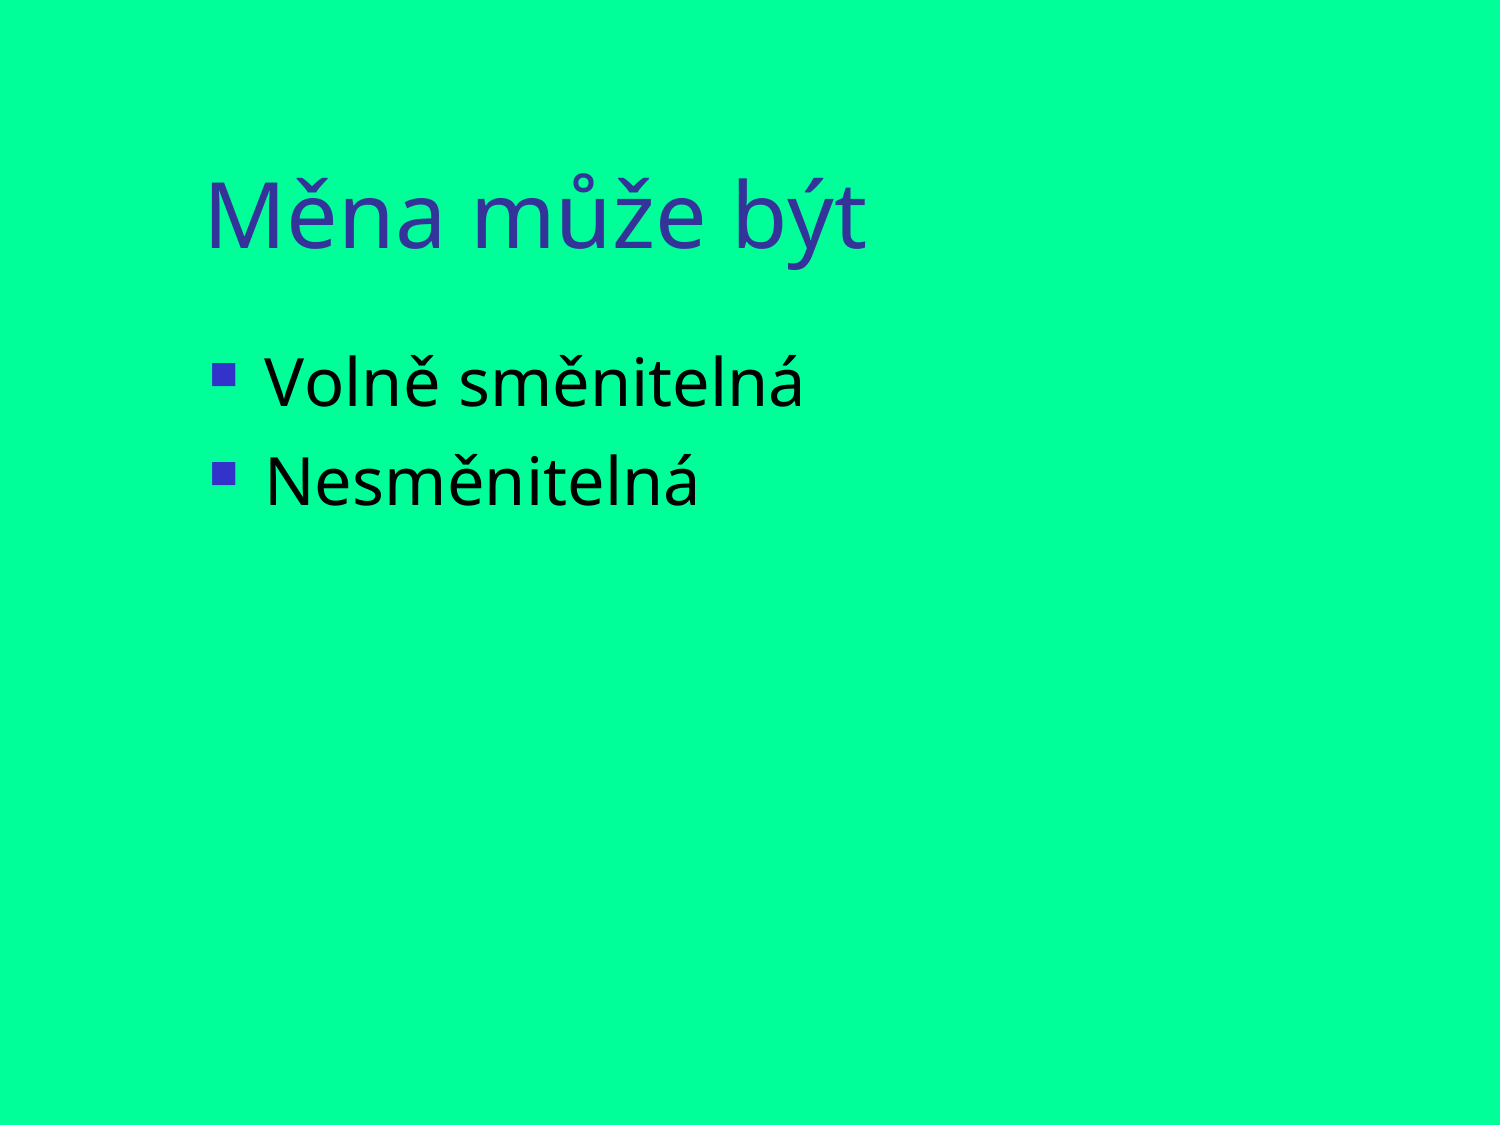

# Měna může být
Volně směnitelná
Nesměnitelná